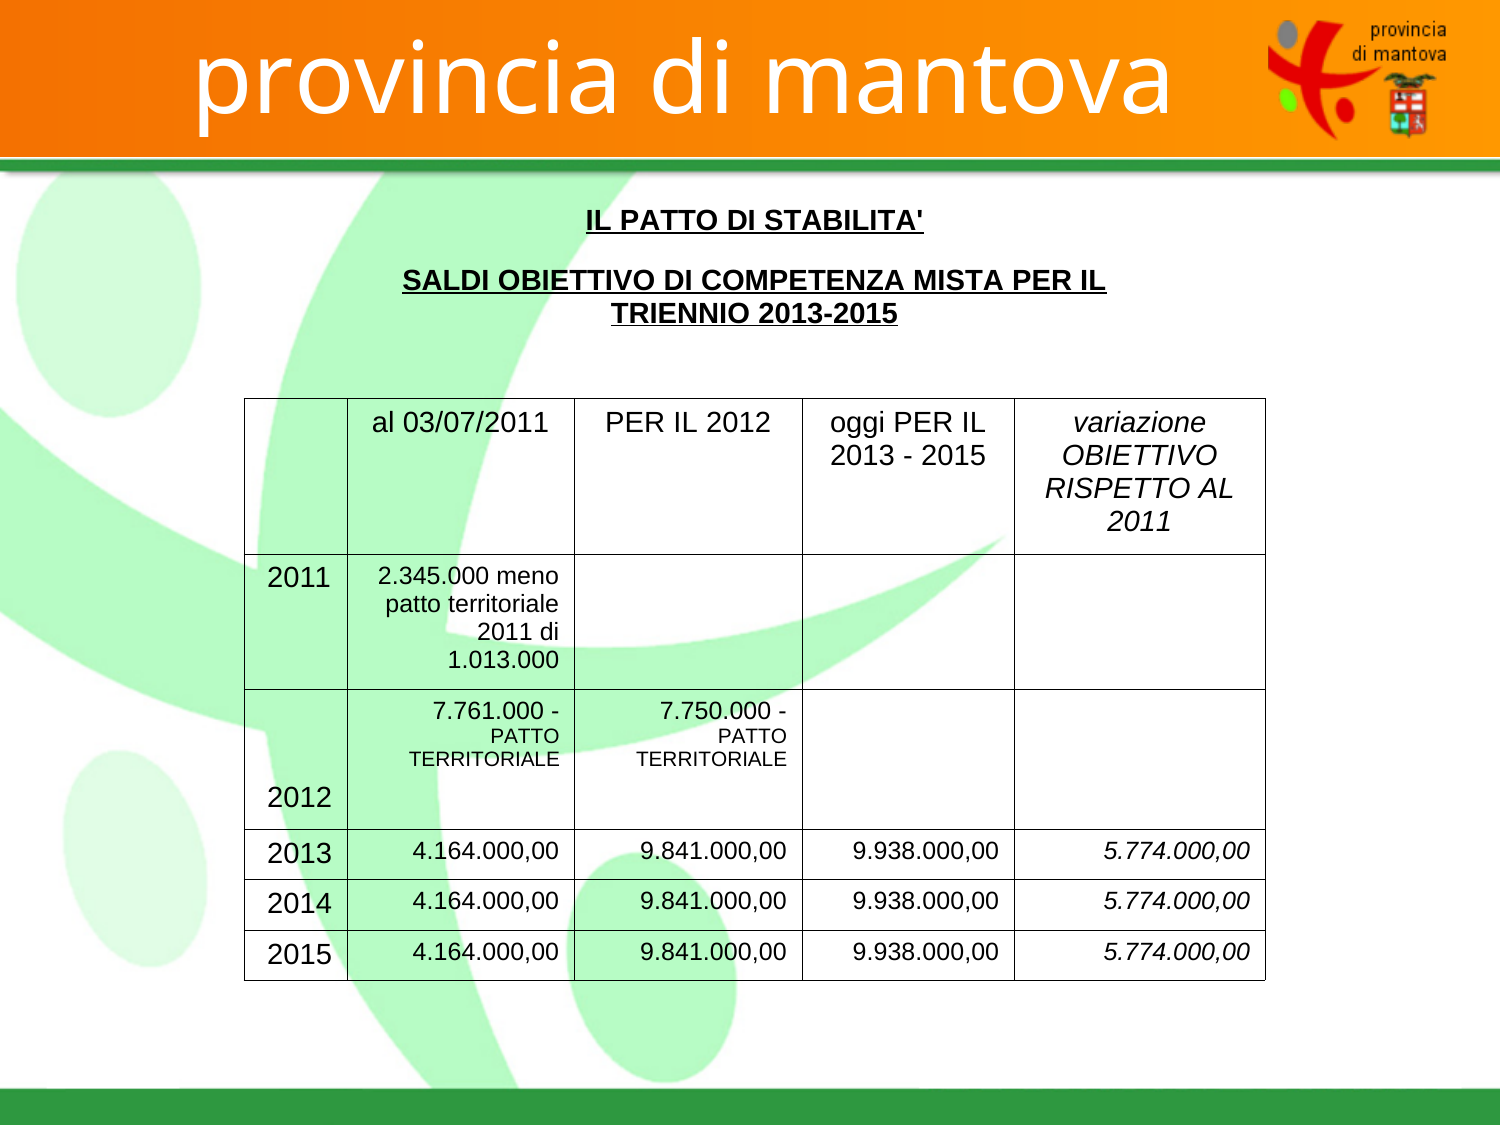

provincia di mantova
| IL PATTO DI STABILITA' |
| --- |
| SALDI OBIETTIVO DI COMPETENZA MISTA PER IL TRIENNIO 2013-2015 |
| | al 03/07/2011 | PER IL 2012 | oggi PER IL 2013 - 2015 | variazione OBIETTIVO RISPETTO AL 2011 |
| --- | --- | --- | --- | --- |
| 2011 | 2.345.000 meno patto territoriale 2011 di 1.013.000 | | | |
| 2012 | 7.761.000 - PATTO TERRITORIALE | 7.750.000 - PATTO TERRITORIALE | | |
| 2013 | 4.164.000,00 | 9.841.000,00 | 9.938.000,00 | 5.774.000,00 |
| 2014 | 4.164.000,00 | 9.841.000,00 | 9.938.000,00 | 5.774.000,00 |
| 2015 | 4.164.000,00 | 9.841.000,00 | 9.938.000,00 | 5.774.000,00 |